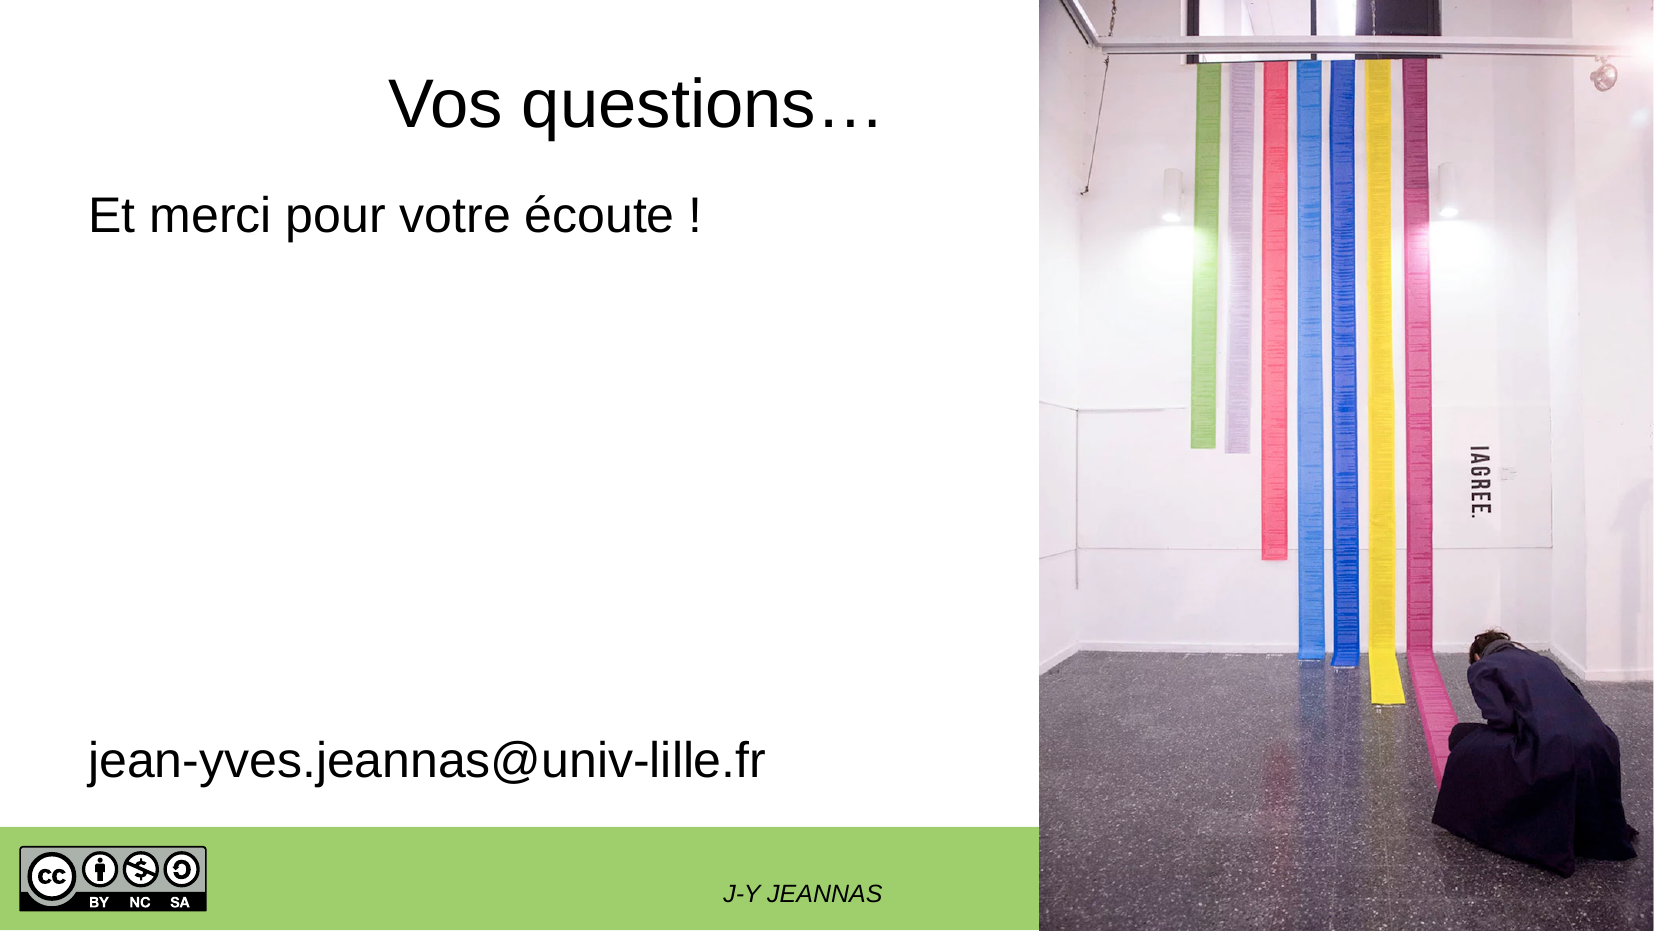

# Vos questions…
Et merci pour votre écoute !
jean-yves.jeannas@univ-lille.fr